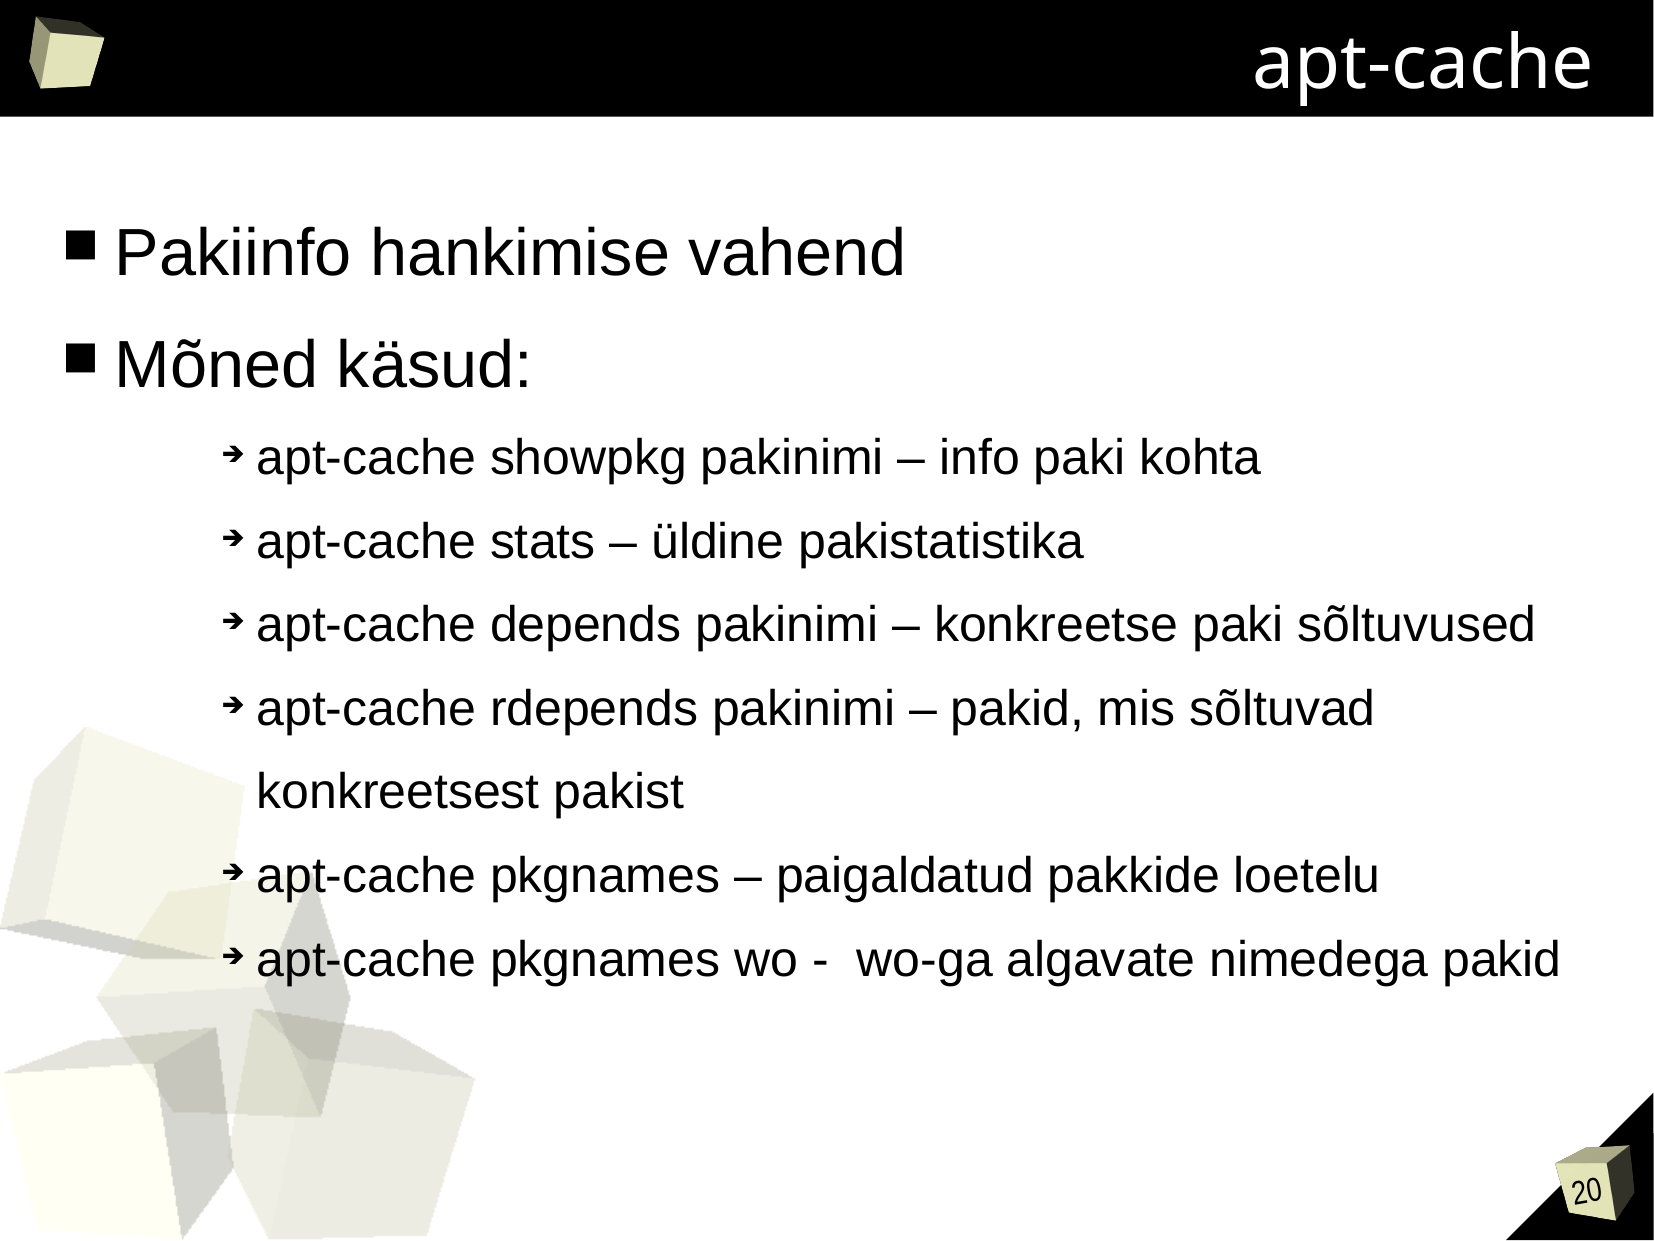

# apt-cache
Pakiinfo hankimise vahend
Mõned käsud:
apt-cache showpkg pakinimi – info paki kohta
apt-cache stats – üldine pakistatistika
apt-cache depends pakinimi – konkreetse paki sõltuvused
apt-cache rdepends pakinimi – pakid, mis sõltuvad konkreetsest pakist
apt-cache pkgnames – paigaldatud pakkide loetelu
apt-cache pkgnames wo - wo-ga algavate nimedega pakid